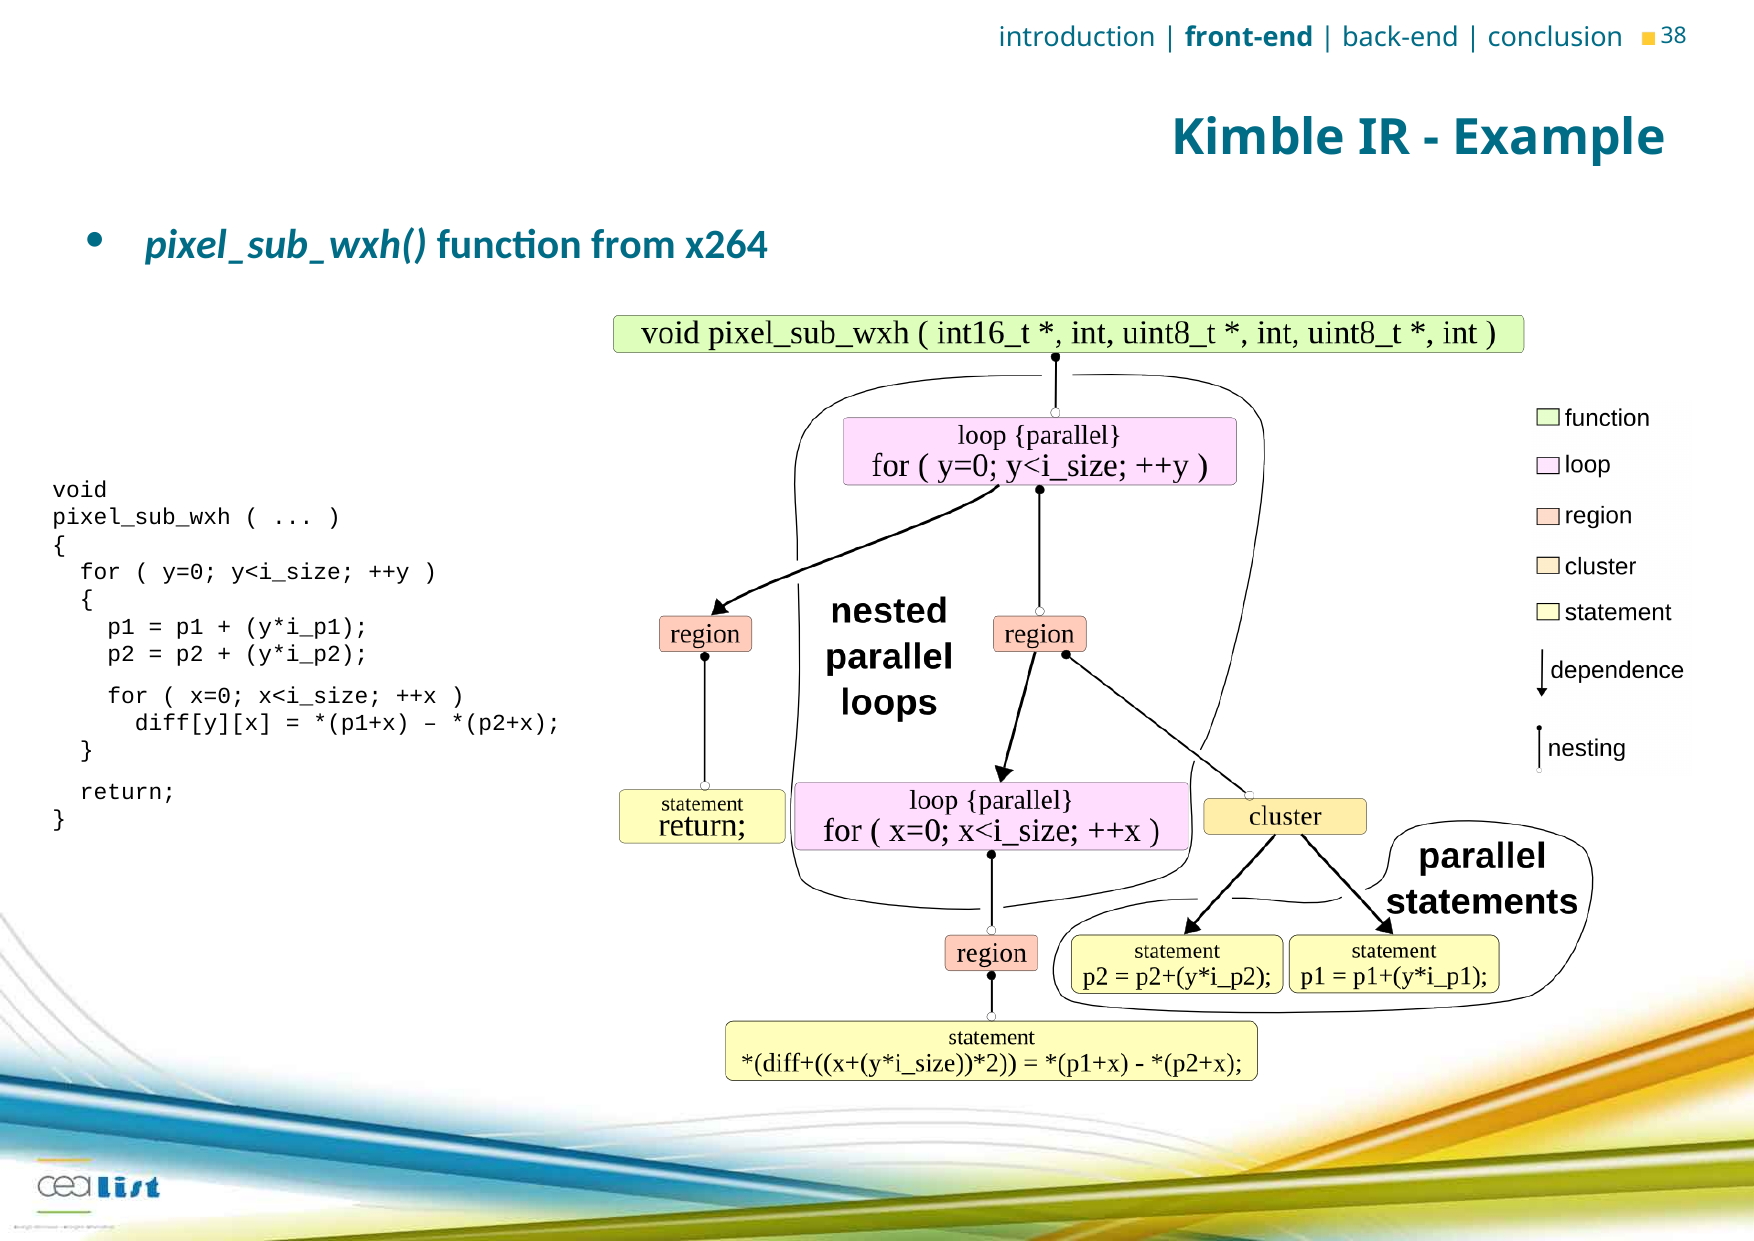

introduction | front-end | back-end | conclusion
# Kimble IR - Example
pixel_sub_wxh() function from x264
void
pixel_sub_wxh ( ... )
{
 for ( y=0; y<i_size; ++y )
 {
 p1 = p1 + (y*i_p1);
 p2 = p2 + (y*i_p2);
 for ( x=0; x<i_size; ++x )
 diff[y][x] = *(p1+x) – *(p2+x);
 }
 return;
}